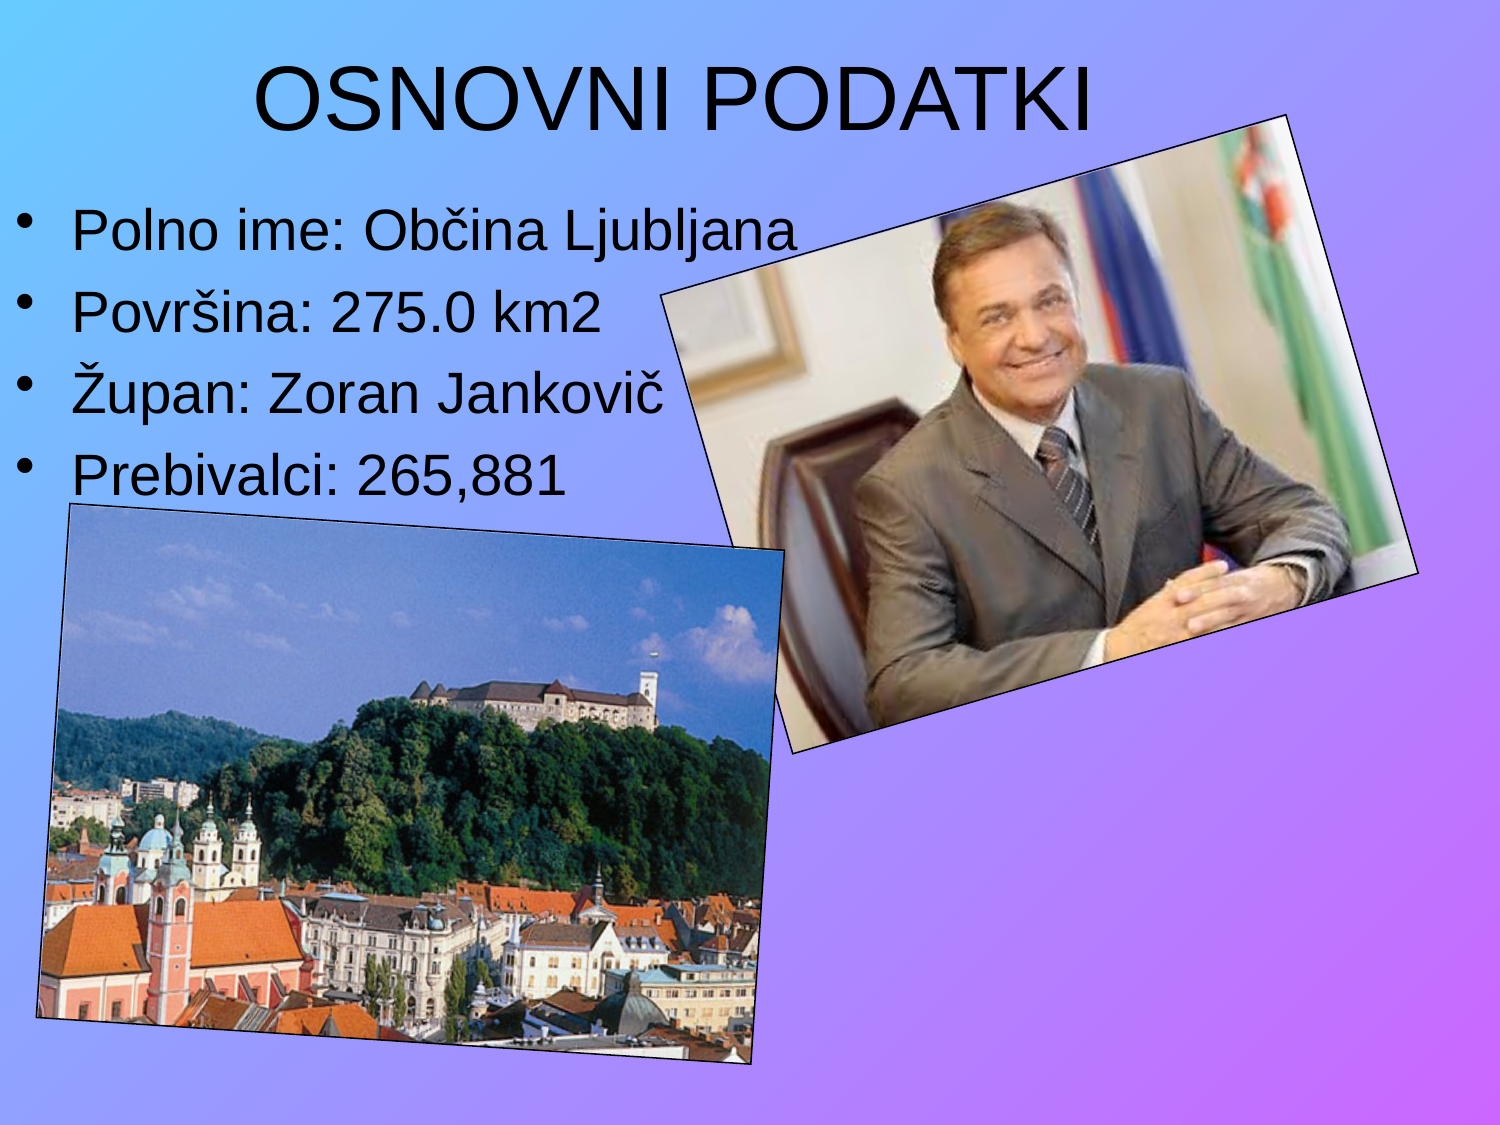

# OSNOVNI PODATKI
Polno ime: Občina Ljubljana
Površina: 275.0 km2
Župan: Zoran Jankovič
Prebivalci: 265,881